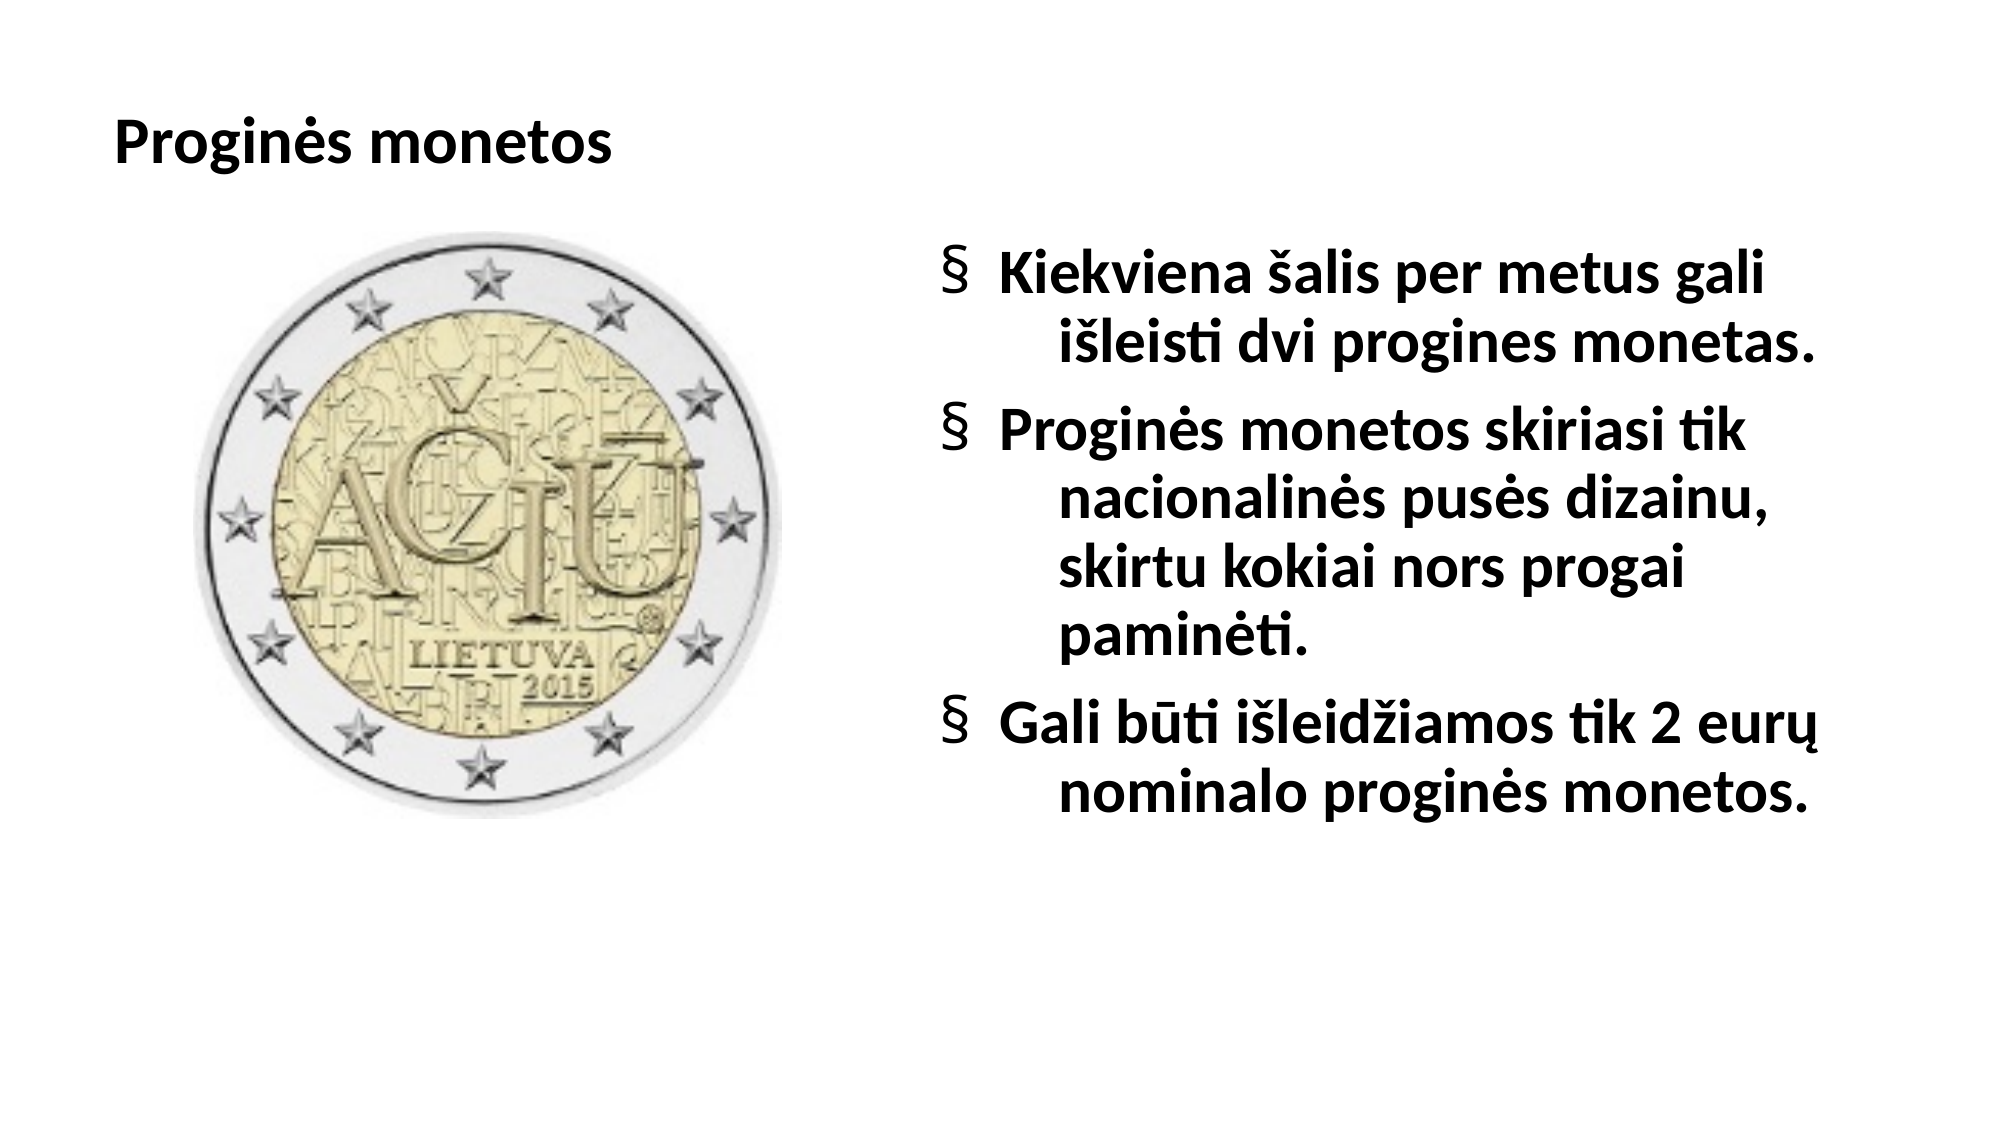

# Proginės monetos
Kiekviena šalis per metus gali išleisti dvi progines monetas.
Proginės monetos skiriasi tik nacionalinės pusės dizainu, skirtu kokiai nors progai paminėti.
Gali būti išleidžiamos tik 2 eurų nominalo proginės monetos.